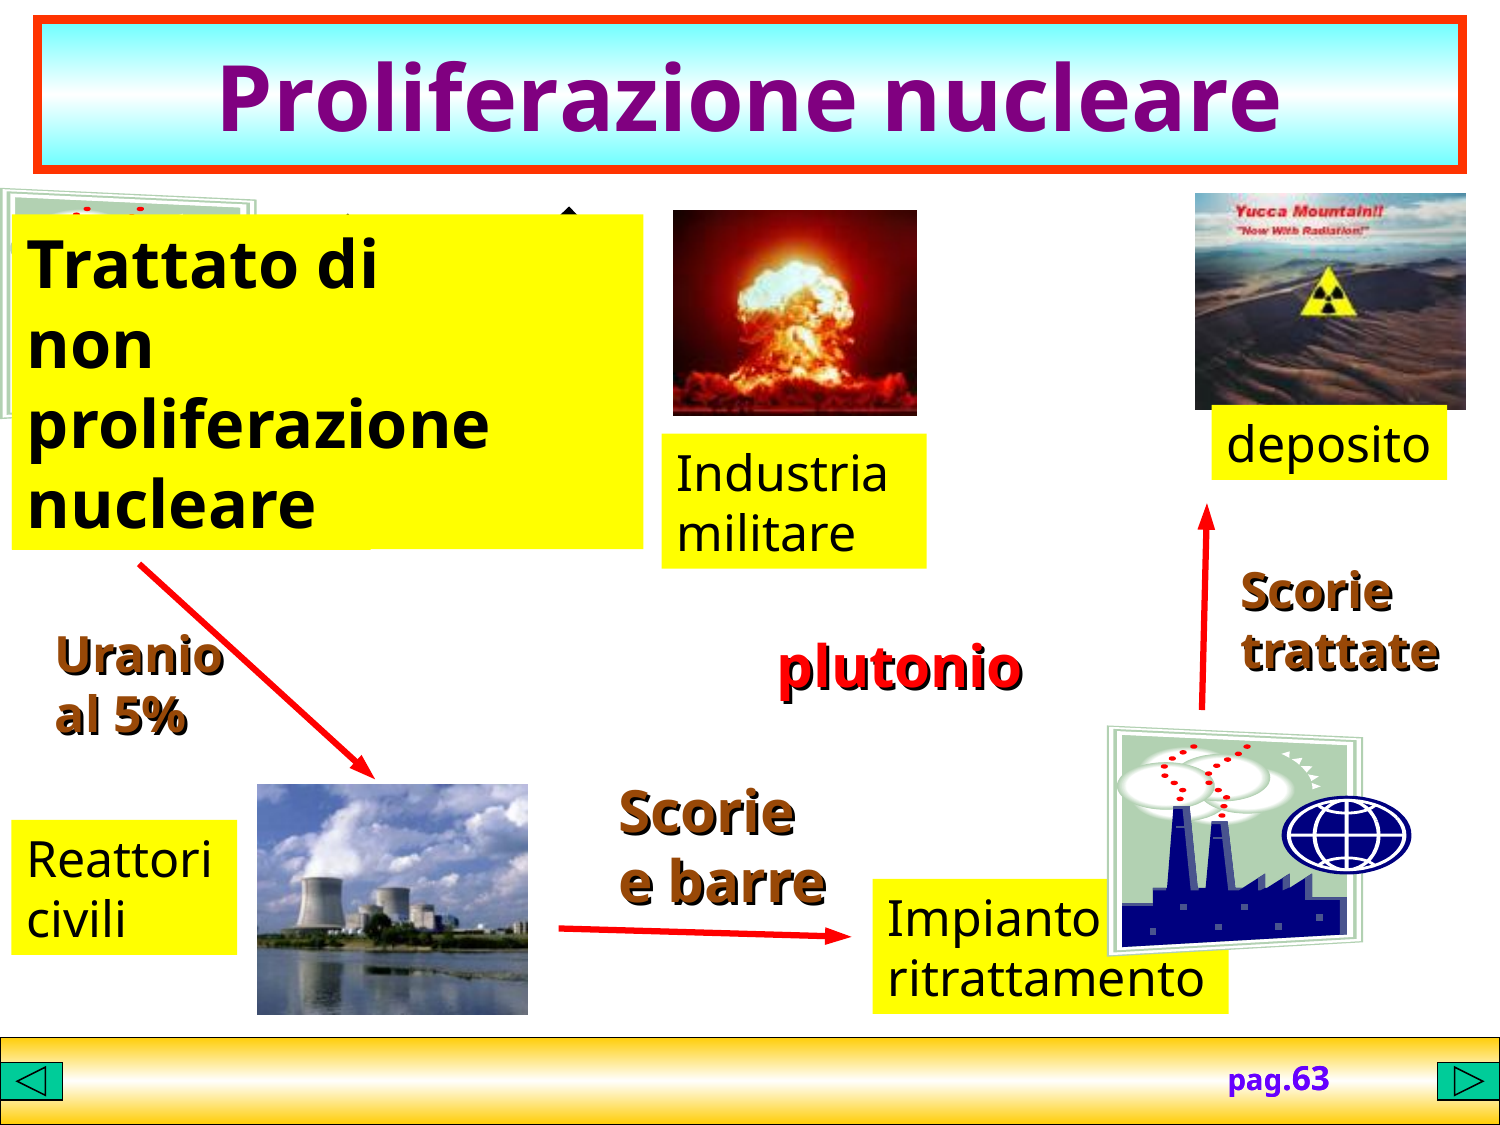

# Proliferazione nucleare
Trattato di
non proliferazione
nucleare
Uranio
al 90%
deposito
Impianto di
arricchimento
Industria
militare
Scorie
trattate
Uranio
al 5%
plutonio
Scorie
e barre
Reattori
civili
Impianto
ritrattamento
pag.
63